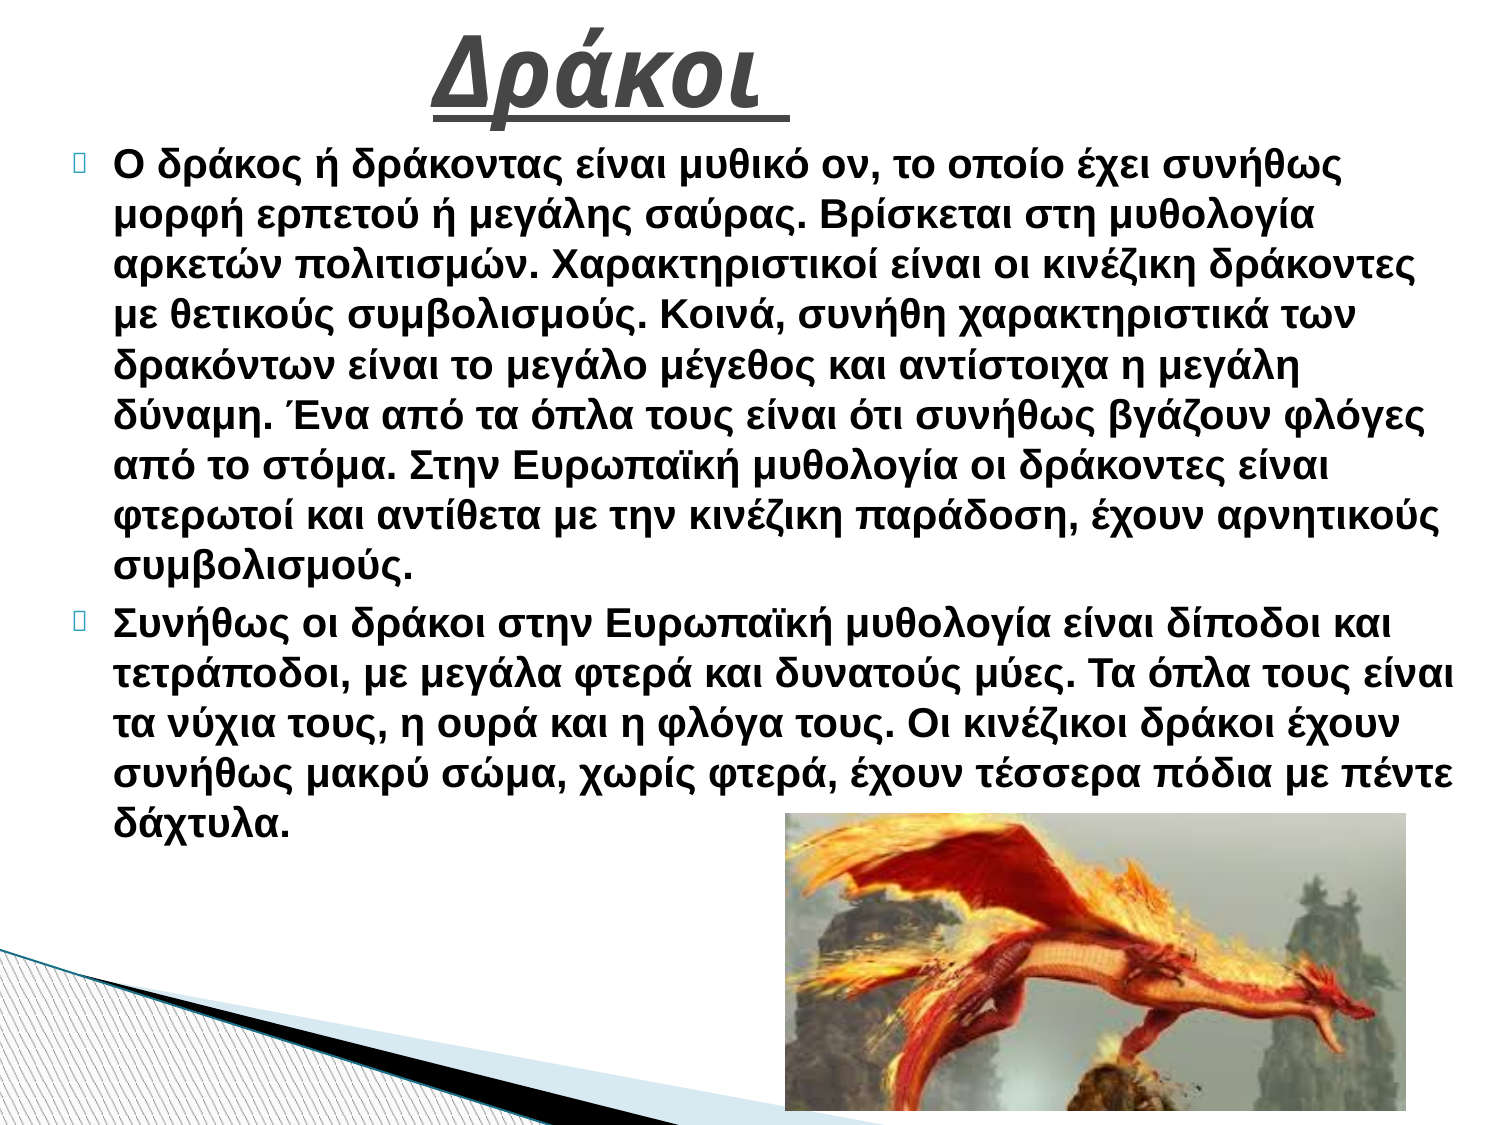

Δράκοι
# Ο δράκος ή δράκοντας είναι μυθικό ον, το οποίο έχει συνήθως μορφή ερπετού ή μεγάλης σαύρας. Βρίσκεται στη μυθολογία αρκετών πολιτισμών. Χαρακτηριστικοί είναι οι κινέζικη δράκοντες με θετικούς συμβολισμούς. Κοινά, συνήθη χαρακτηριστικά των δρακόντων είναι το μεγάλο μέγεθος και αντίστοιχα η μεγάλη δύναμη. Ένα από τα όπλα τους είναι ότι συνήθως βγάζουν φλόγες από το στόμα. Στην Ευρωπαϊκή μυθολογία οι δράκοντες είναι φτερωτοί και αντίθετα με την κινέζικη παράδοση, έχουν αρνητικούς συμβολισμούς.
Συνήθως οι δράκοι στην Ευρωπαϊκή μυθολογία είναι δίποδοι και τετράποδοι, με μεγάλα φτερά και δυνατούς μύες. Τα όπλα τους είναι τα νύχια τους, η ουρά και η φλόγα τους. Οι κινέζικοι δράκοι έχουν συνήθως μακρύ σώμα, χωρίς φτερά, έχουν τέσσερα πόδια με πέντε δάχτυλα.